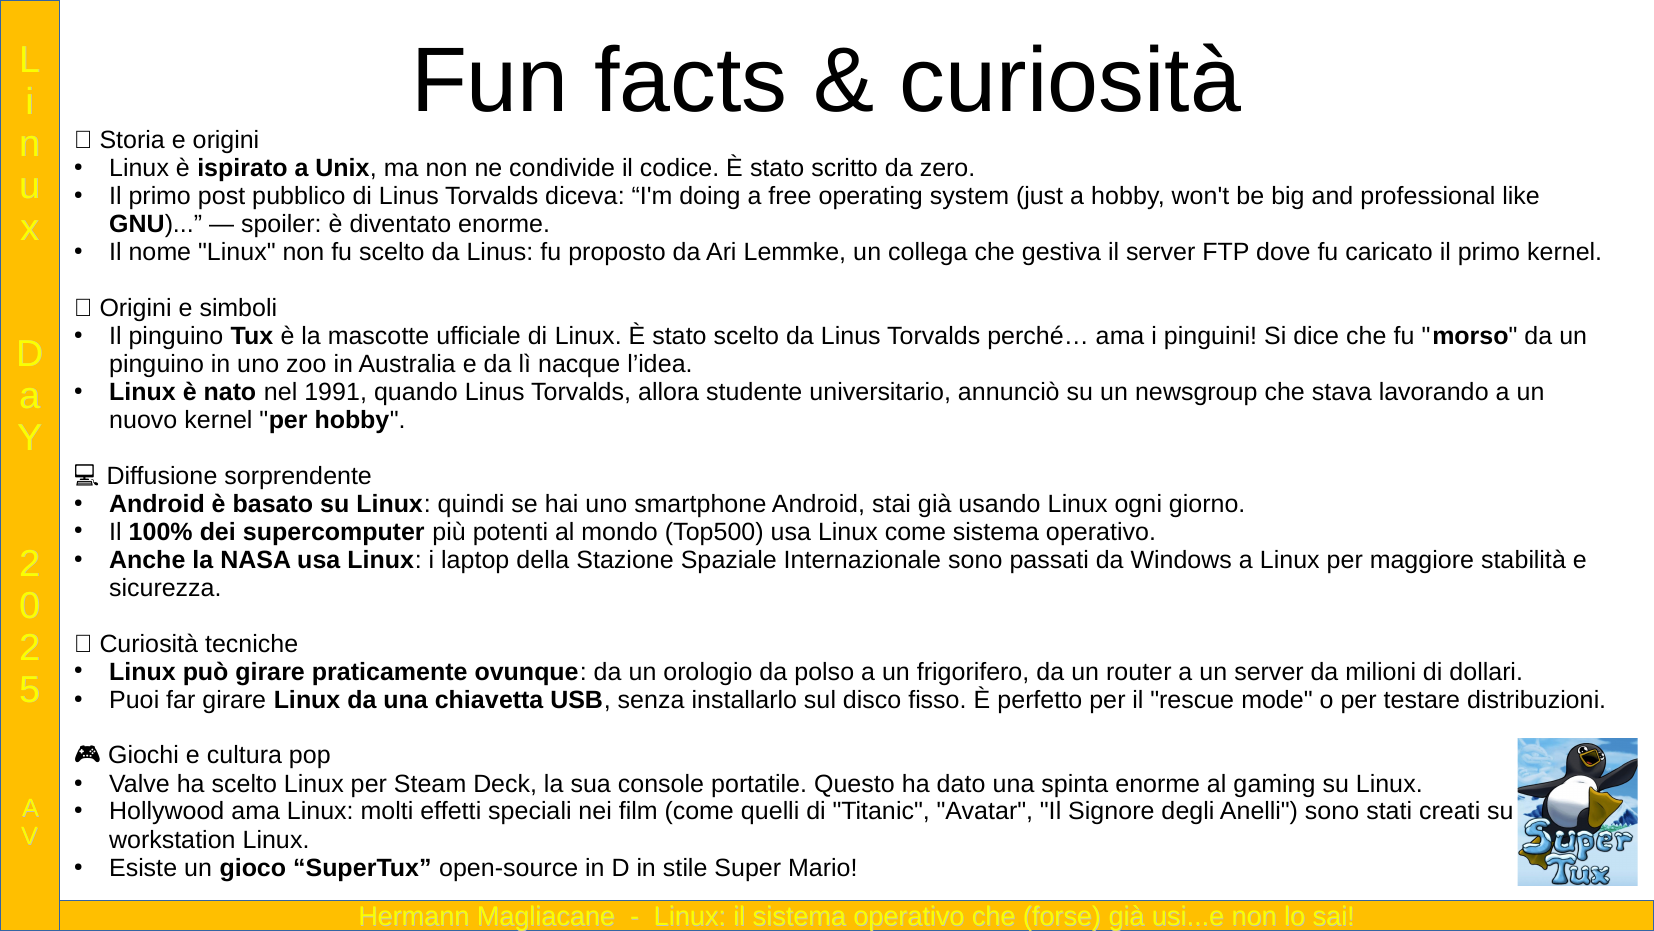

L
i
n
u
x
D
a
Y
2
0
2
5
AV
# Fun facts & curiosità
🧭 Storia e origini
Linux è ispirato a Unix, ma non ne condivide il codice. È stato scritto da zero.
Il primo post pubblico di Linus Torvalds diceva: “I'm doing a free operating system (just a hobby, won't be big and professional like GNU)...” — spoiler: è diventato enorme.
Il nome "Linux" non fu scelto da Linus: fu proposto da Ari Lemmke, un collega che gestiva il server FTP dove fu caricato il primo kernel.
🐧 Origini e simboli
Il pinguino Tux è la mascotte ufficiale di Linux. È stato scelto da Linus Torvalds perché… ama i pinguini! Si dice che fu "morso" da un pinguino in uno zoo in Australia e da lì nacque l’idea.
Linux è nato nel 1991, quando Linus Torvalds, allora studente universitario, annunciò su un newsgroup che stava lavorando a un nuovo kernel "per hobby".
💻 Diffusione sorprendente
Android è basato su Linux: quindi se hai uno smartphone Android, stai già usando Linux ogni giorno.
Il 100% dei supercomputer più potenti al mondo (Top500) usa Linux come sistema operativo.
Anche la NASA usa Linux: i laptop della Stazione Spaziale Internazionale sono passati da Windows a Linux per maggiore stabilità e sicurezza.
🧠 Curiosità tecniche
Linux può girare praticamente ovunque: da un orologio da polso a un frigorifero, da un router a un server da milioni di dollari.
Puoi far girare Linux da una chiavetta USB, senza installarlo sul disco fisso. È perfetto per il "rescue mode" o per testare distribuzioni.
🎮 Giochi e cultura pop
Valve ha scelto Linux per Steam Deck, la sua console portatile. Questo ha dato una spinta enorme al gaming su Linux.
Hollywood ama Linux: molti effetti speciali nei film (come quelli di "Titanic", "Avatar", "Il Signore degli Anelli") sono stati creati su workstation Linux.
Esiste un gioco “SuperTux” open-source in D in stile Super Mario!
Hermann Magliacane - Linux: il sistema operativo che (forse) già usi...e non lo sai!